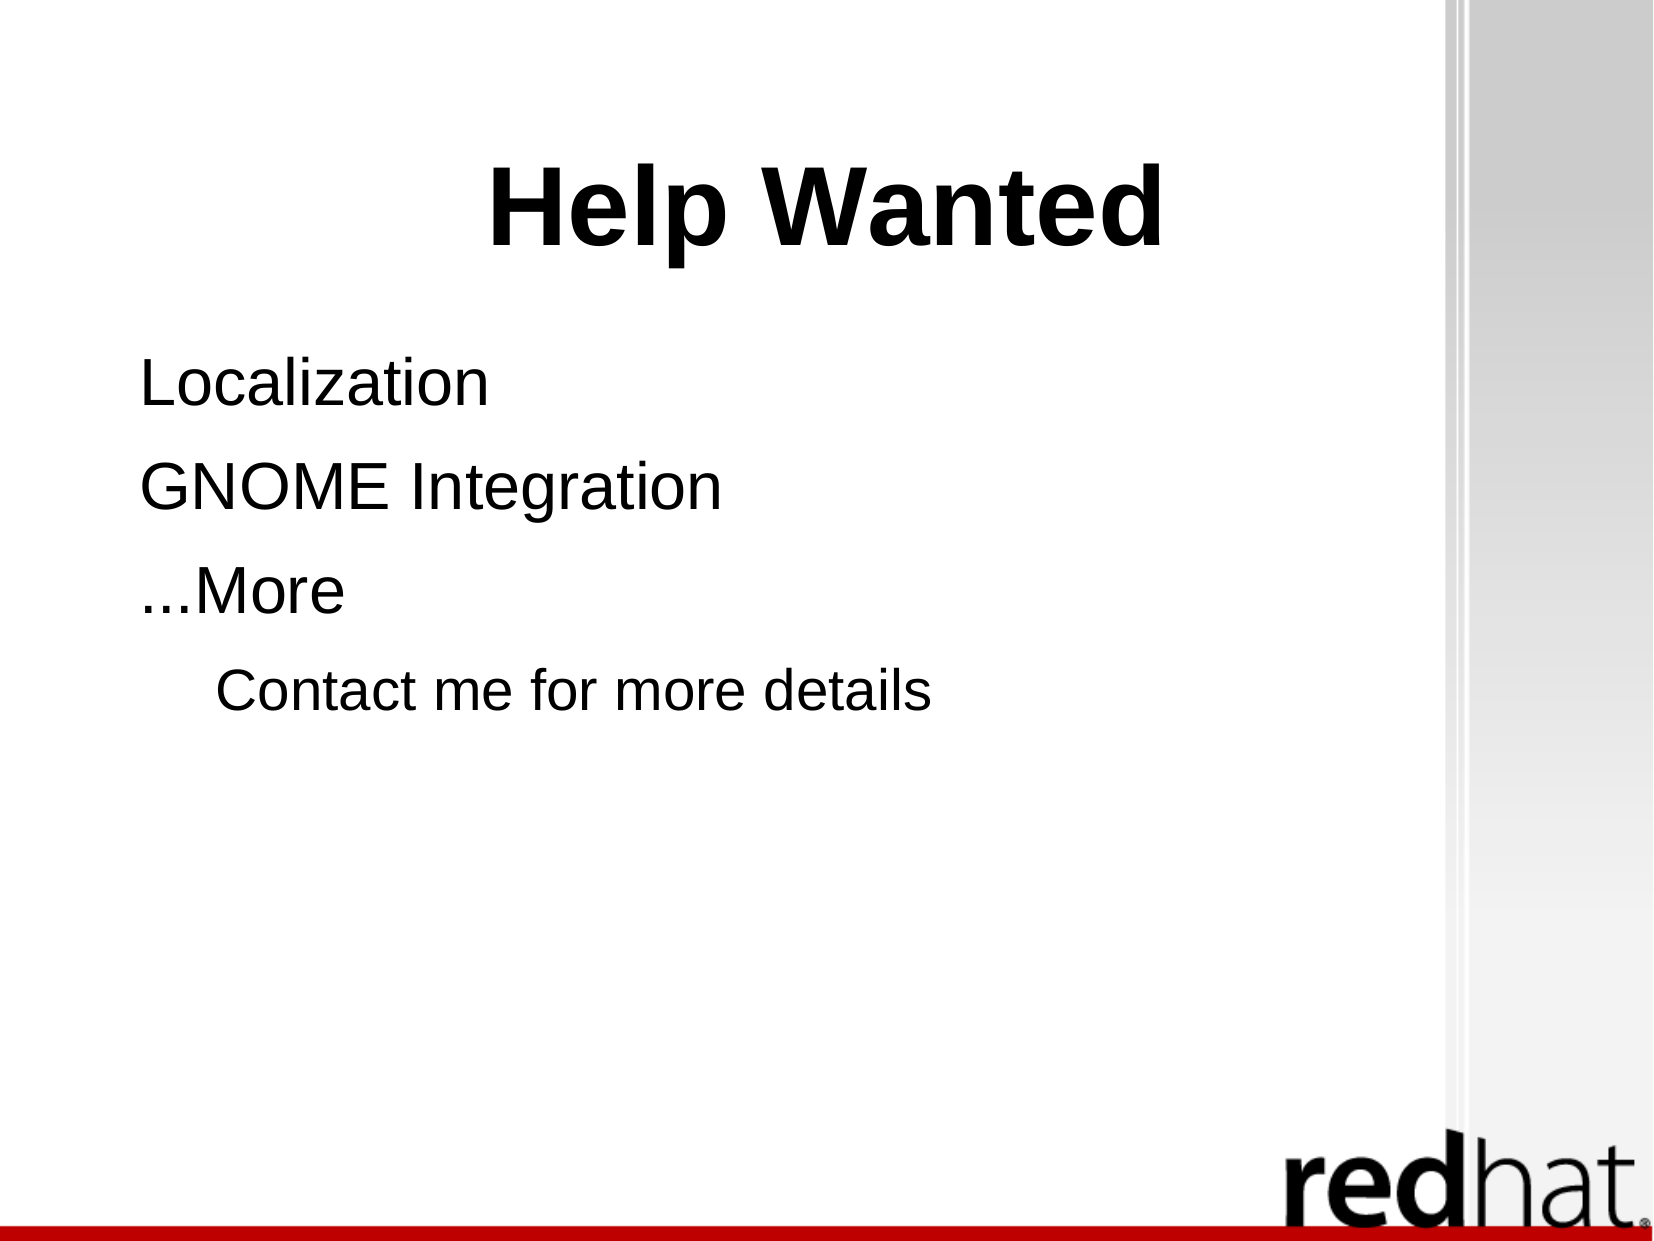

# Help Wanted
Localization
GNOME Integration
...More
Contact me for more details